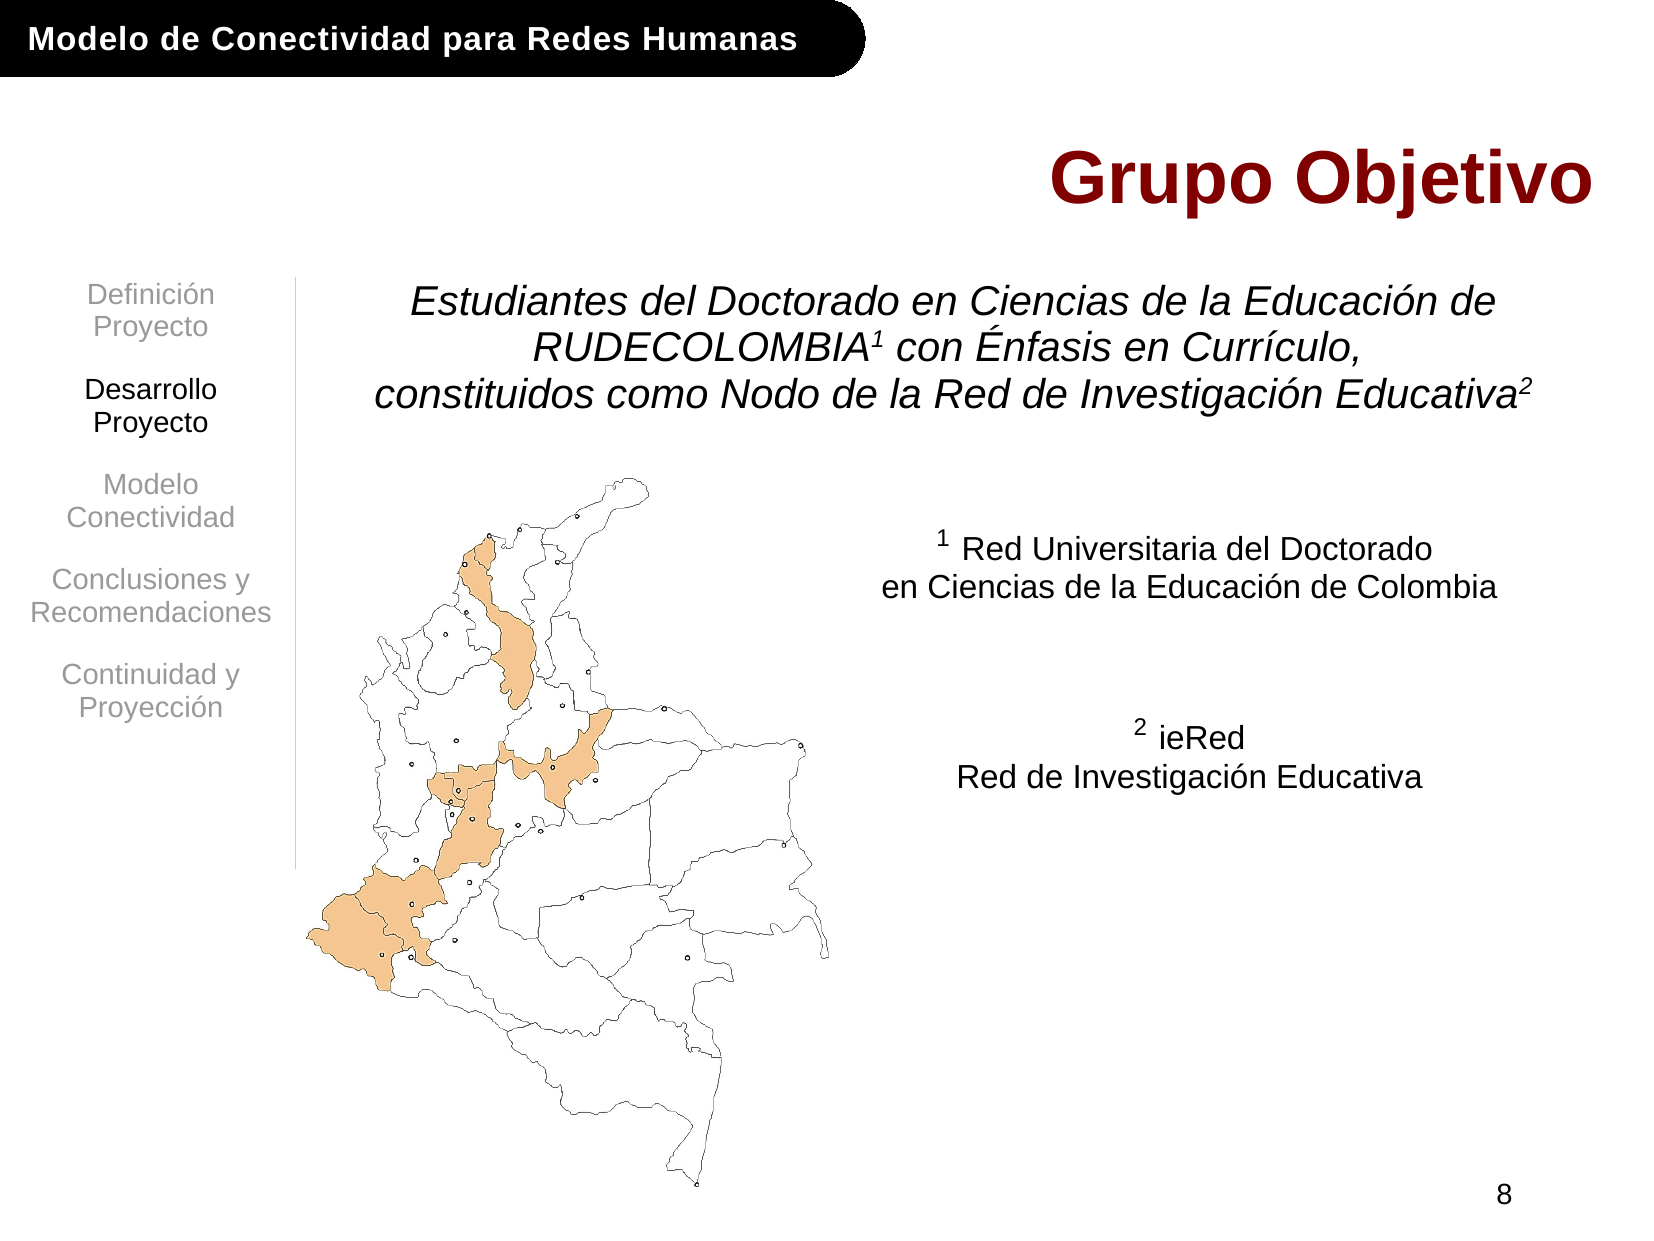

# Grupo Objetivo
Estudiantes del Doctorado en Ciencias de la Educación de RUDECOLOMBIA1 con Énfasis en Currículo,
constituidos como Nodo de la Red de Investigación Educativa2
1 Red Universitaria del Doctorado
en Ciencias de la Educación de Colombia
2 ieRed
Red de Investigación Educativa
Definición
Proyecto
Desarrollo
Proyecto
Modelo
Conectividad
Conclusiones y Recomendaciones
Continuidad y Proyección